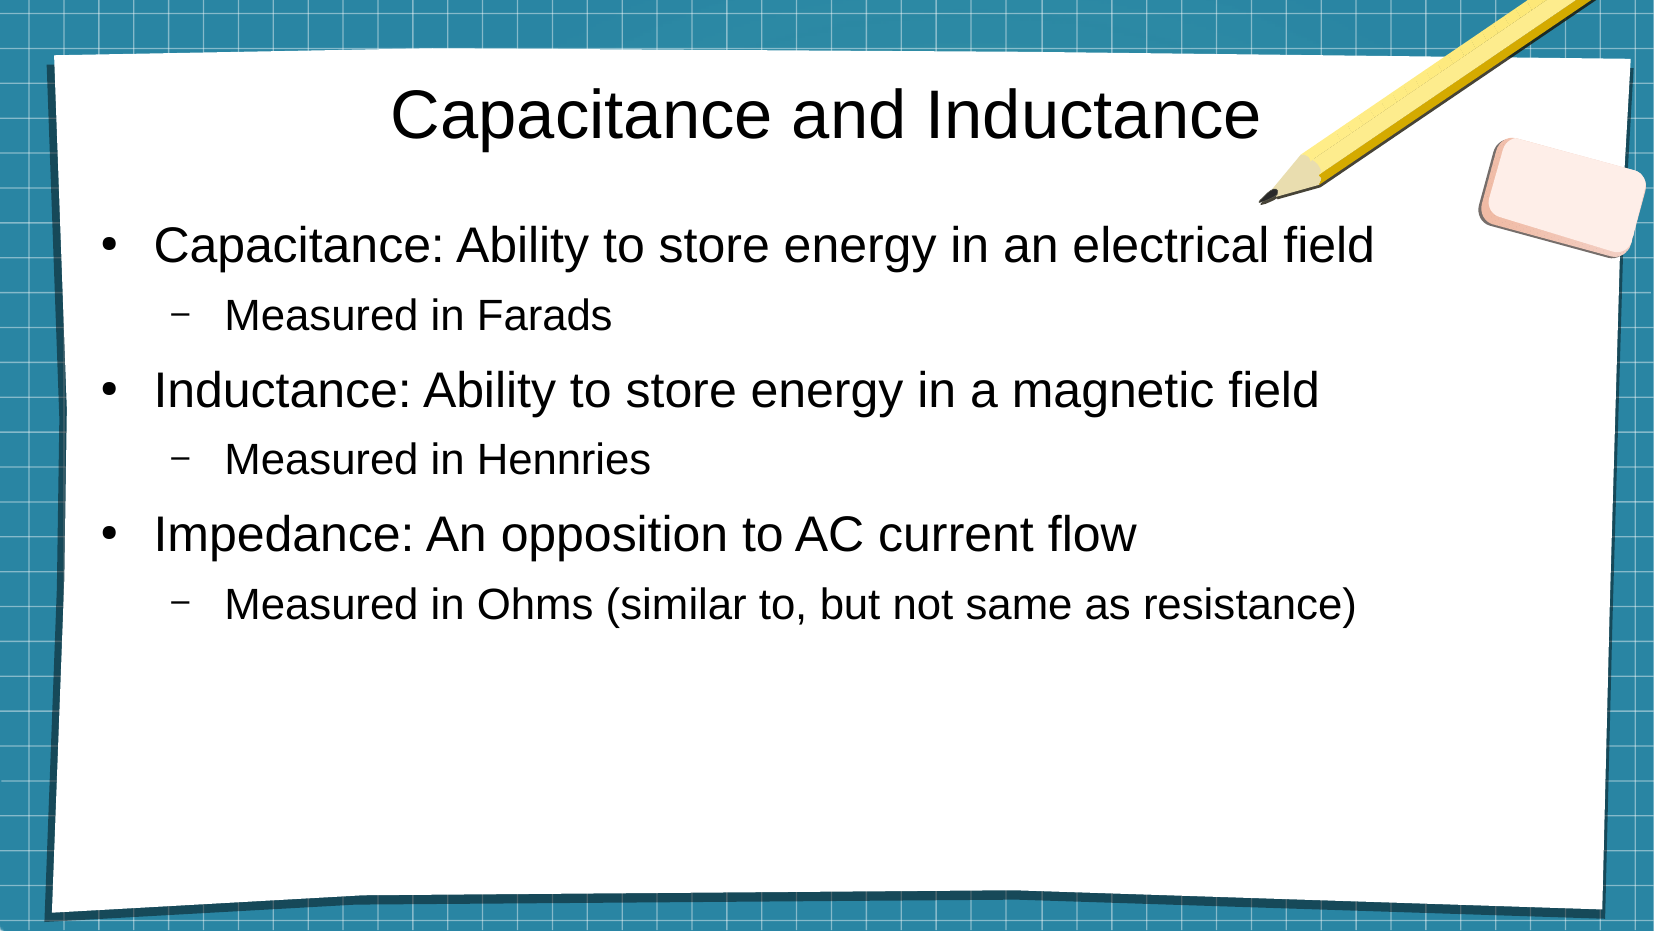

# Capacitance and Inductance
Capacitance: Ability to store energy in an electrical field
Measured in Farads
Inductance: Ability to store energy in a magnetic field
Measured in Hennries
Impedance: An opposition to AC current flow
Measured in Ohms (similar to, but not same as resistance)